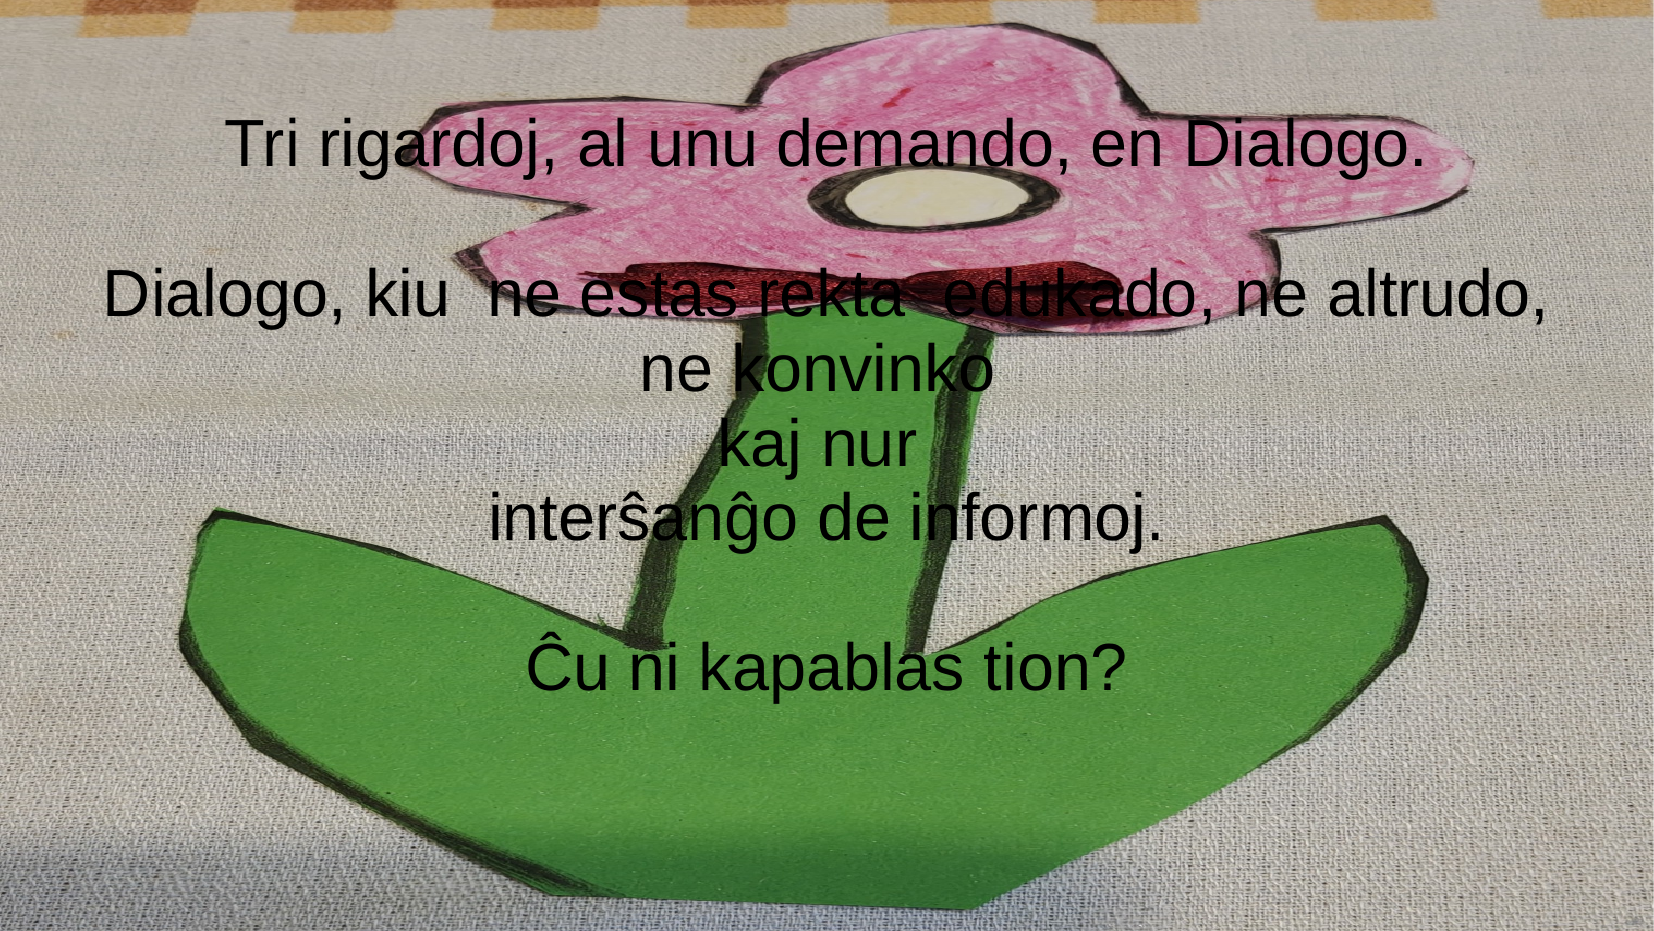

# Tri rigardoj, al unu demando, en Dialogo.
Dialogo, kiu ne estas rekta edukado, ne altrudo, ne konvinko
kaj nur
interŝanĝo de informoj.
Ĉu ni kapablas tion?